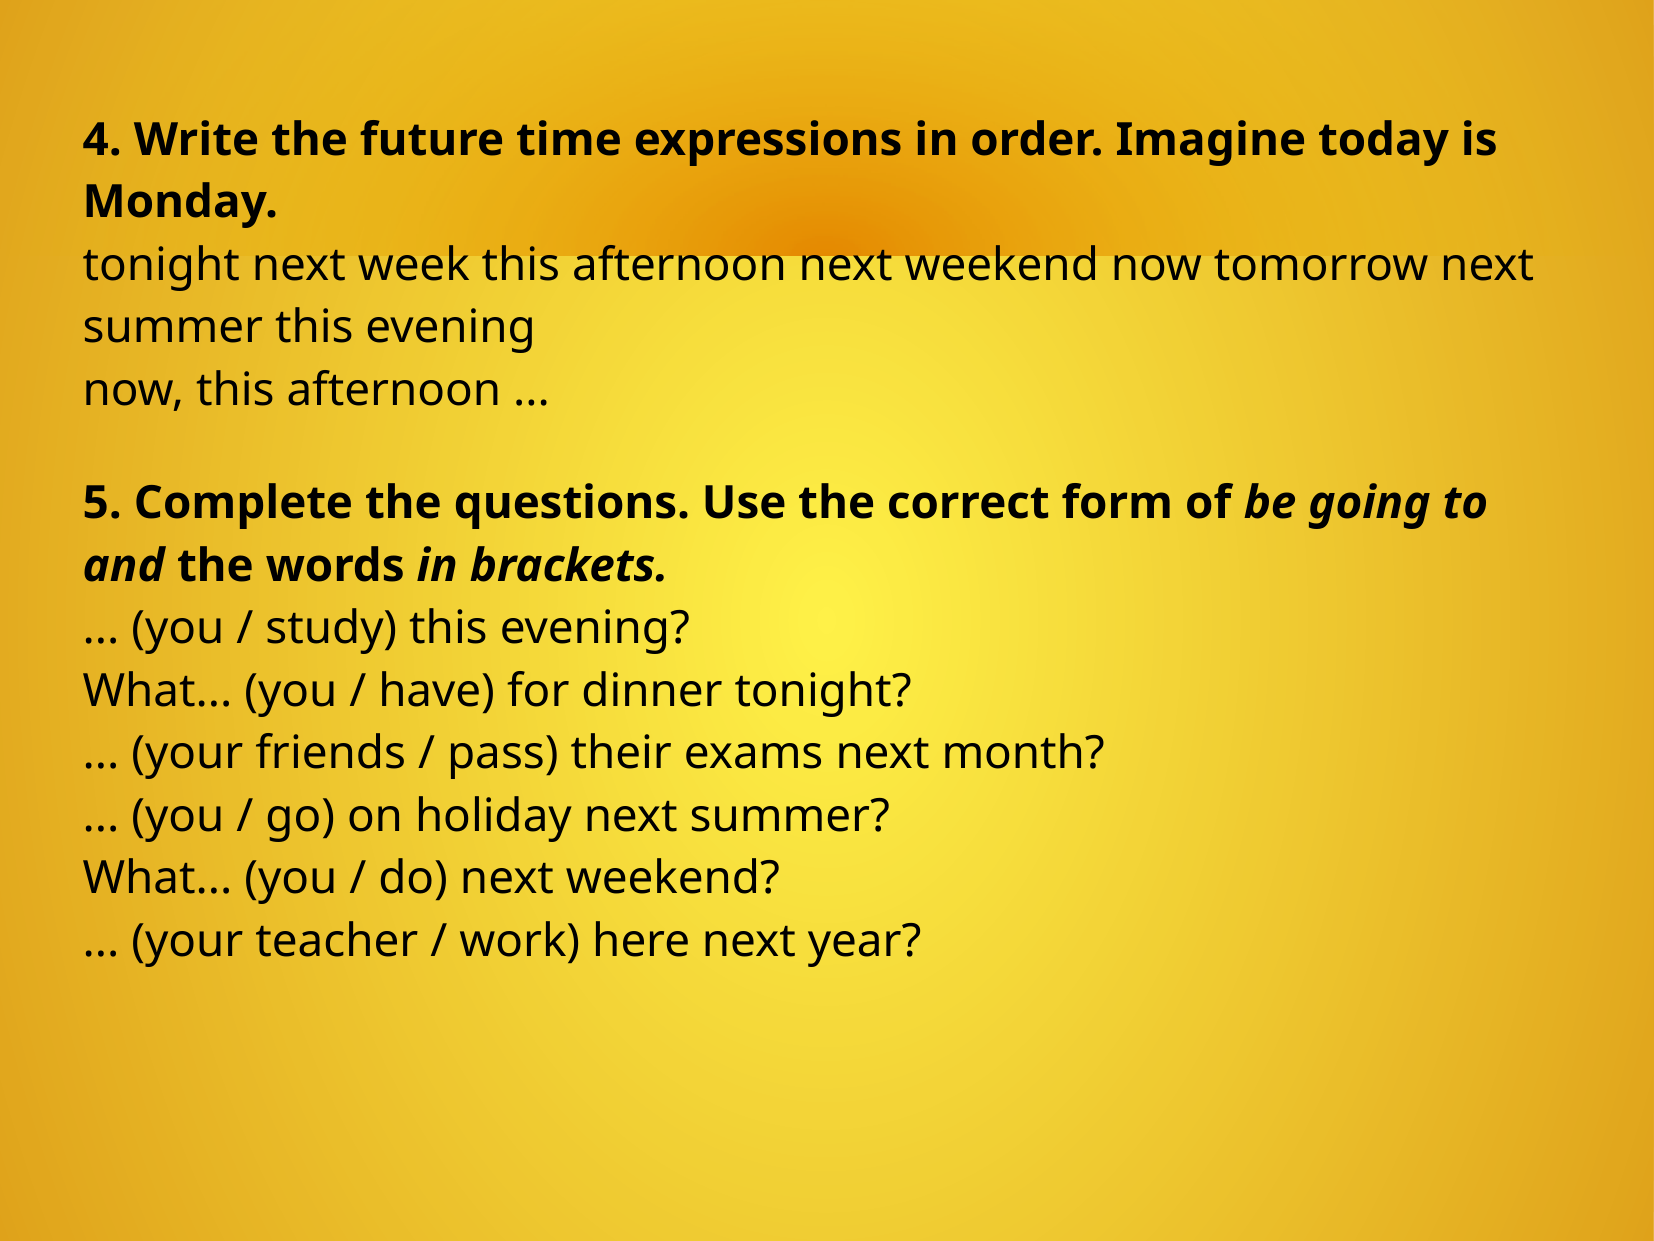

# 4. Write the future time expressions in order. Imagine today is Monday.
tonight next week this afternoon next weekend now tomorrow next summer this evening
now, this afternoon ...
5. Complete the questions. Use the correct form of be going to and the words in brackets.
... (you / study) this evening?
What... (you / have) for dinner tonight?
... (your friends / pass) their exams next month?
... (you / go) on holiday next summer?
What... (you / do) next weekend?
... (your teacher / work) here next year?